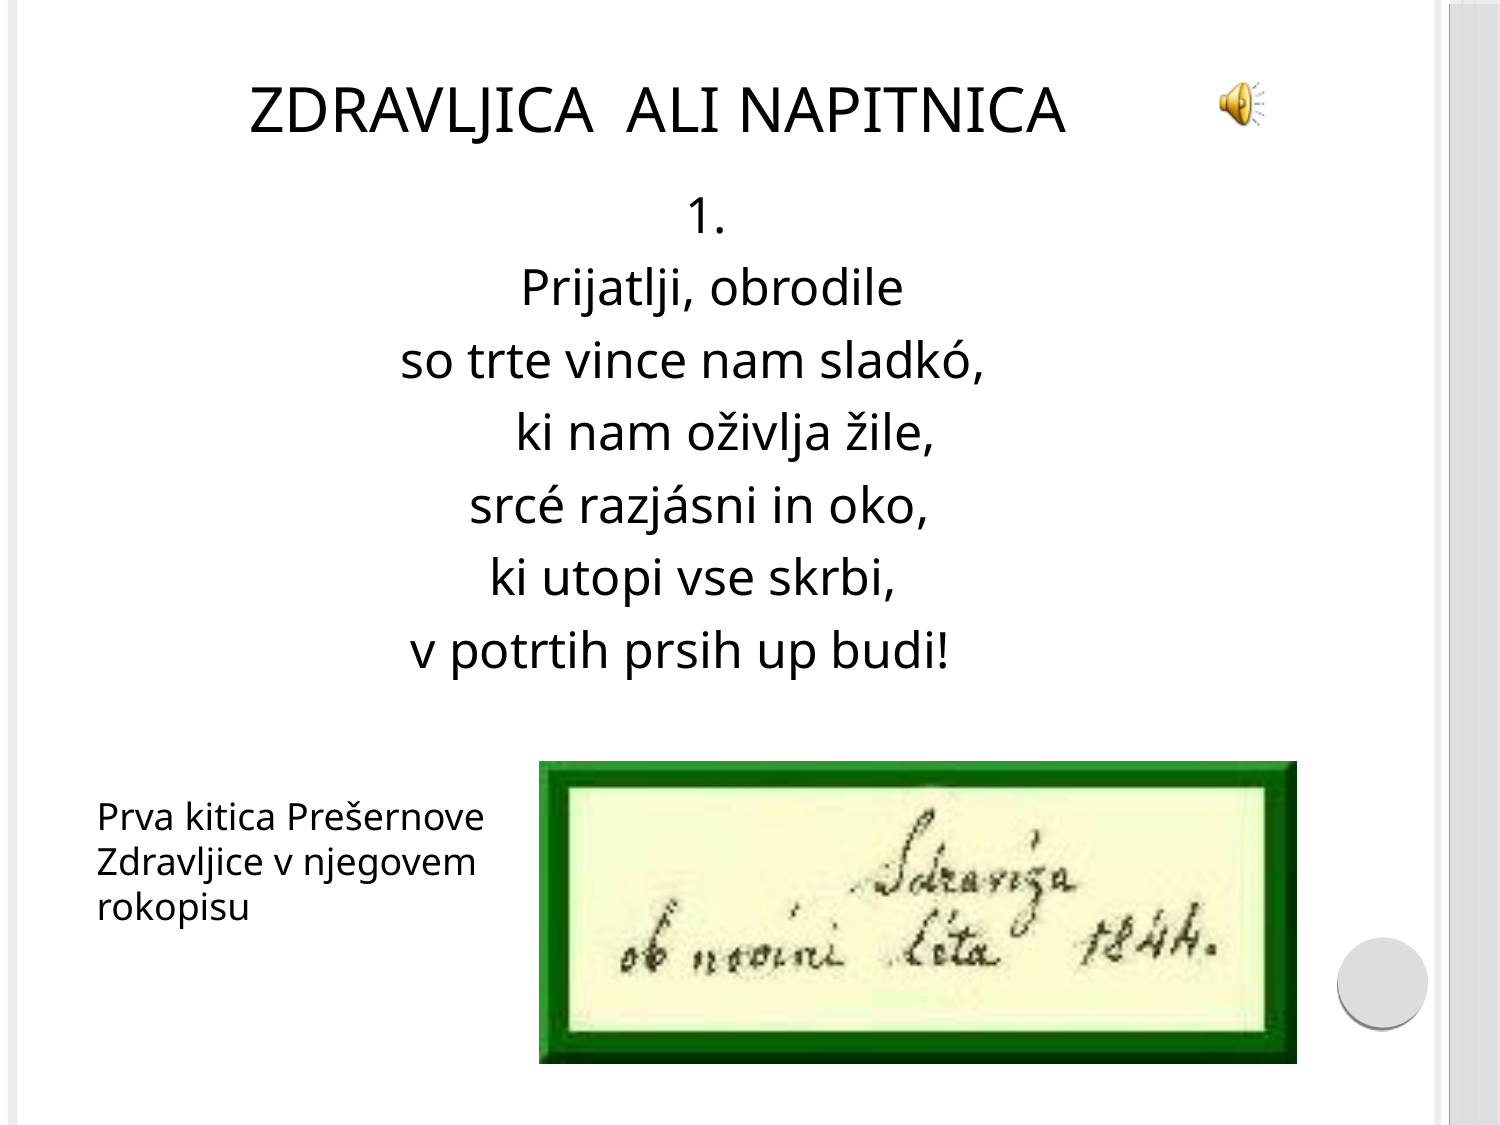

# ZDRAVLJICA ali NAPITNICA
 1.
 Prijatlji, obrodile
 so trte vince nam sladkó,
 ki nam oživlja žile,
 srcé razjásni in oko,
 ki utopi vse skrbi,
 v potrtih prsih up budi!
Prva kitica Prešernove Zdravljice v njegovem rokopisu